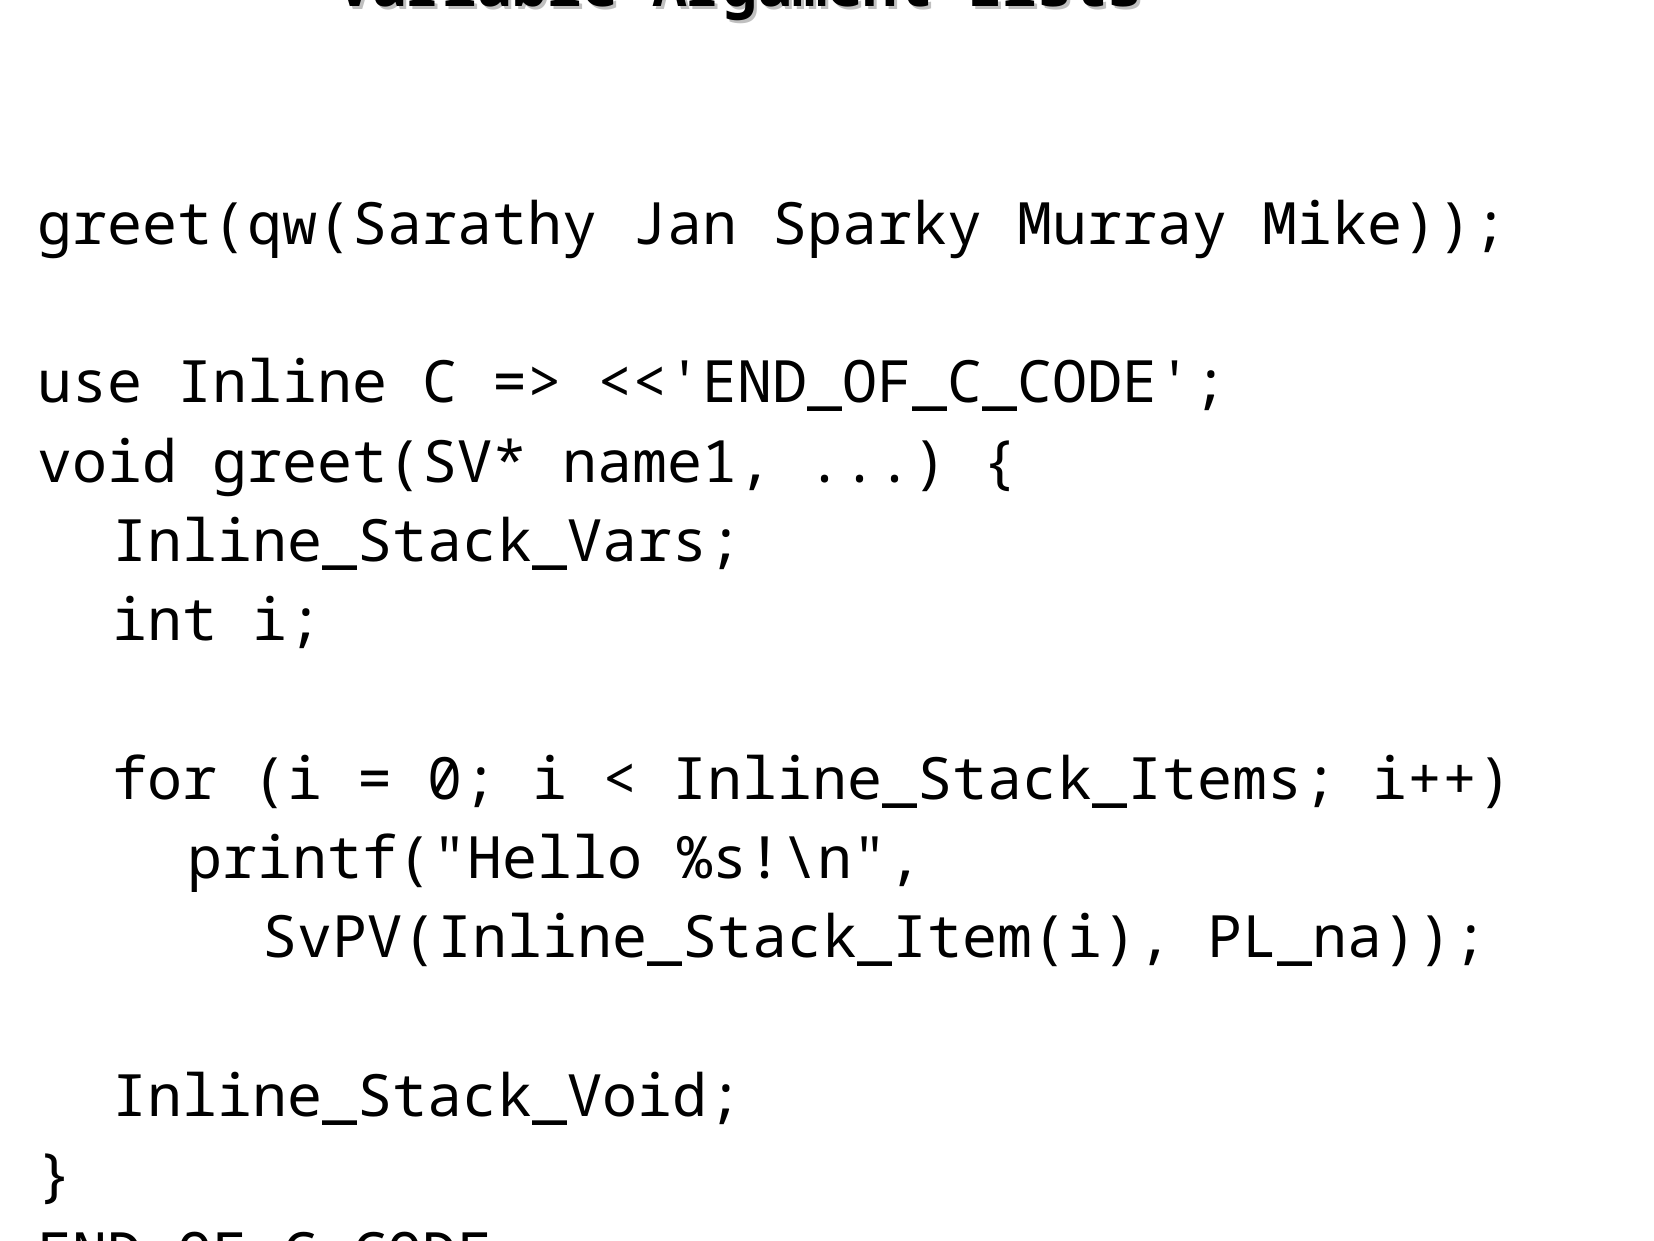

# Variable Argument Lists
greet(qw(Sarathy Jan Sparky Murray Mike));
use Inline C => <<'END_OF_C_CODE';
void greet(SV* name1, ...) {
	Inline_Stack_Vars;
	int i;
	for (i = 0; i < Inline_Stack_Items; i++)
		printf("Hello %s!\n",
			SvPV(Inline_Stack_Item(i), PL_na));
	Inline_Stack_Void;
}
END_OF_C_CODE